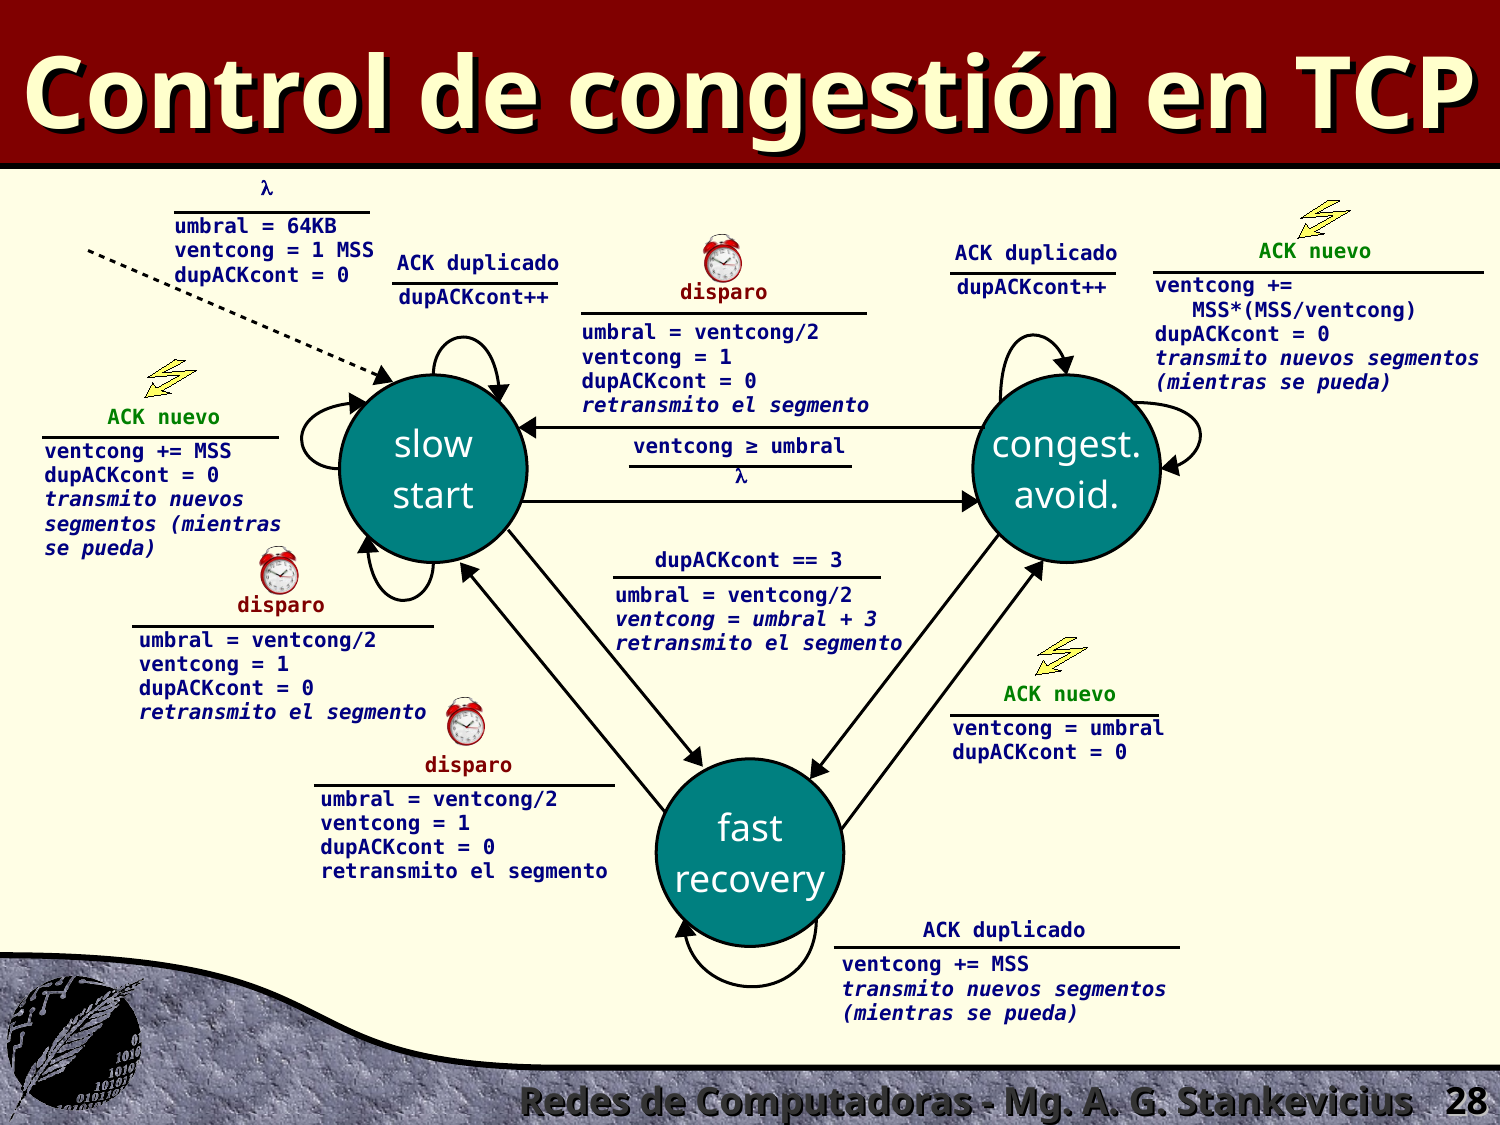

# Control de congestión en TCP
l
umbral = 64KB
ventcong = 1 MSS
dupACKcont = 0
ACK nuevo
ventcong +=
 MSS*(MSS/ventcong)
dupACKcont = 0
transmito nuevos segmentos
(mientras se pueda)
ACK duplicado
dupACKcont++
ACK duplicado
dupACKcont++
disparo
umbral = ventcong/2
ventcong = 1
dupACKcont = 0
retransmito el segmento
slow
start
congest.
avoid.
fast
recovery
ACK nuevo
ventcong += MSS
dupACKcont = 0
transmito nuevos
segmentos (mientras
se pueda)
ventcong ≥ umbral
l
dupACKcont == 3
umbral = ventcong/2
ventcong = umbral + 3
retransmito el segmento
disparo
umbral = ventcong/2
ventcong = 1
dupACKcont = 0
retransmito el segmento
ACK nuevo
ventcong = umbral
dupACKcont = 0
disparo
umbral = ventcong/2
ventcong = 1
dupACKcont = 0
retransmito el segmento
ACK duplicado
ventcong += MSS
transmito nuevos segmentos
(mientras se pueda)
28